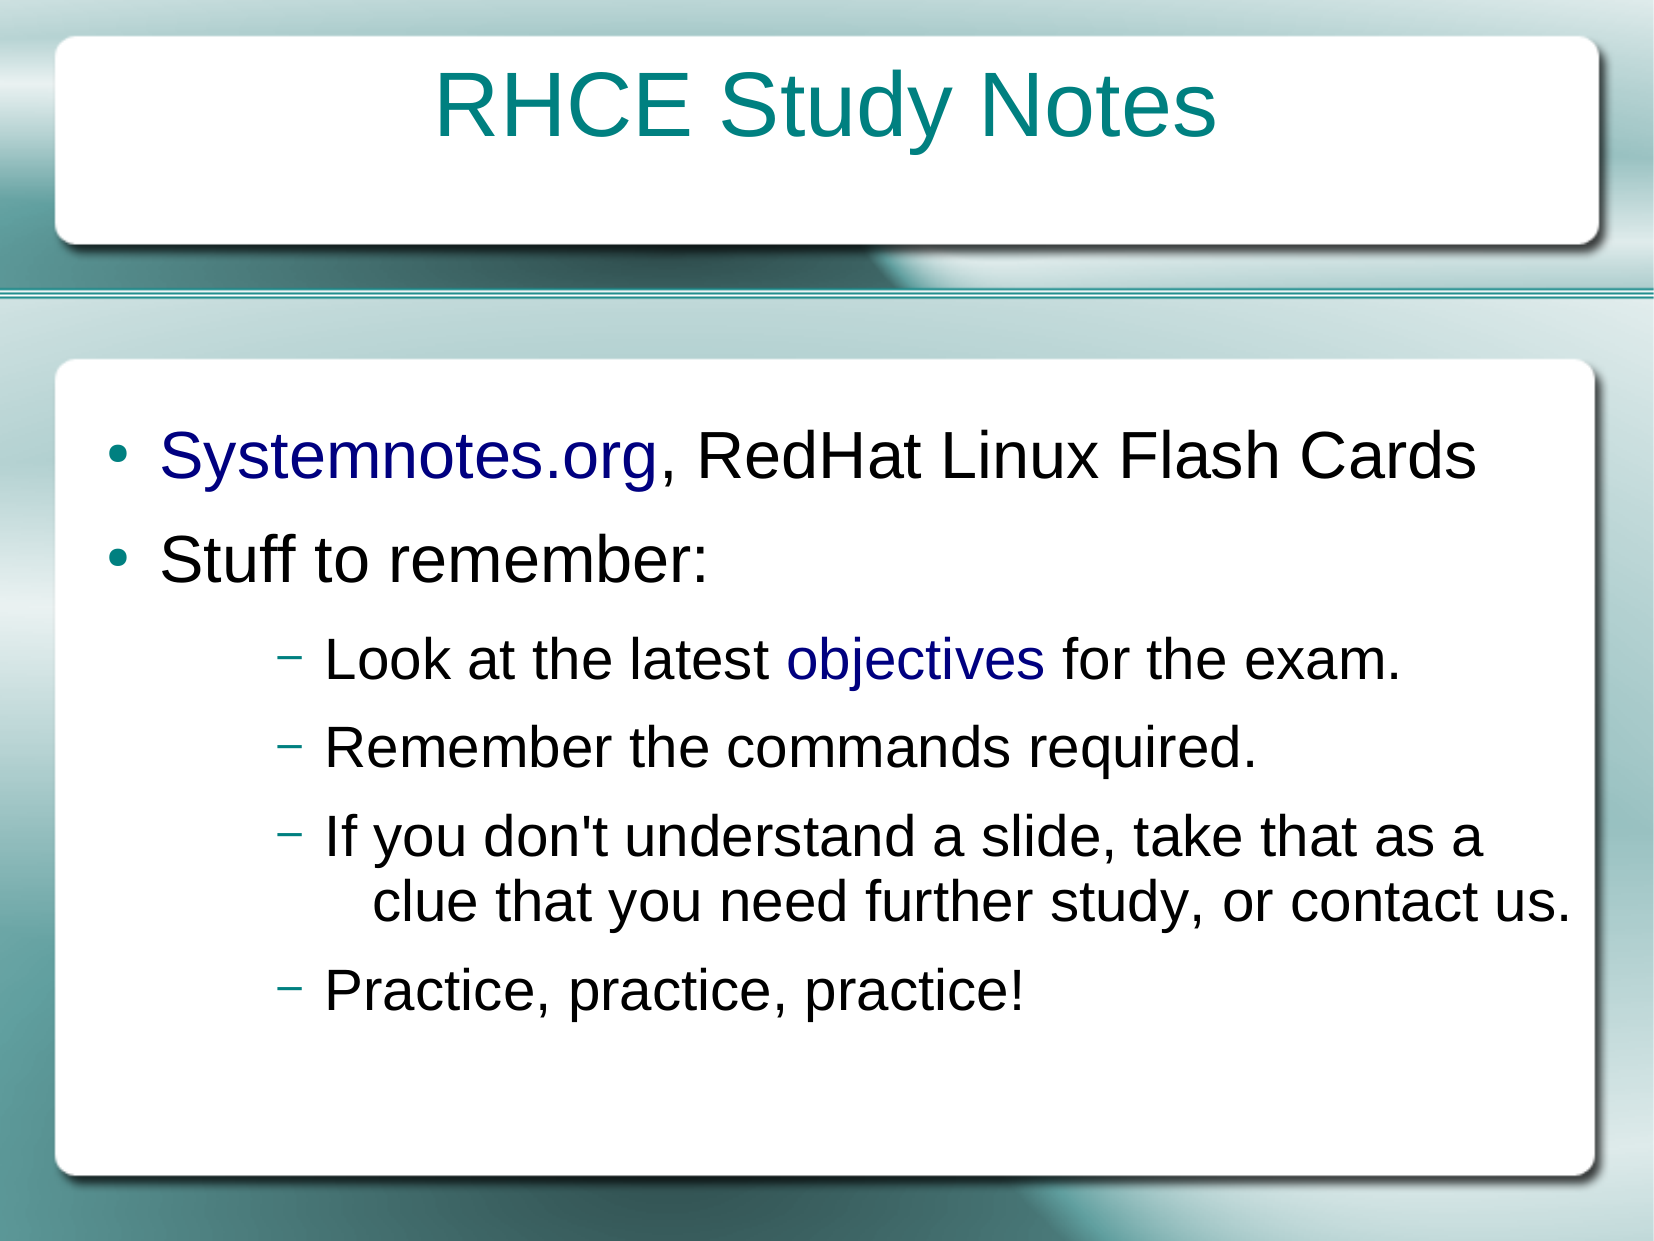

# RHCE Study Notes
Systemnotes.org, RedHat Linux Flash Cards
Stuff to remember:
Look at the latest objectives for the exam.
Remember the commands required.
If you don't understand a slide, take that as a clue that you need further study, or contact us.
Practice, practice, practice!